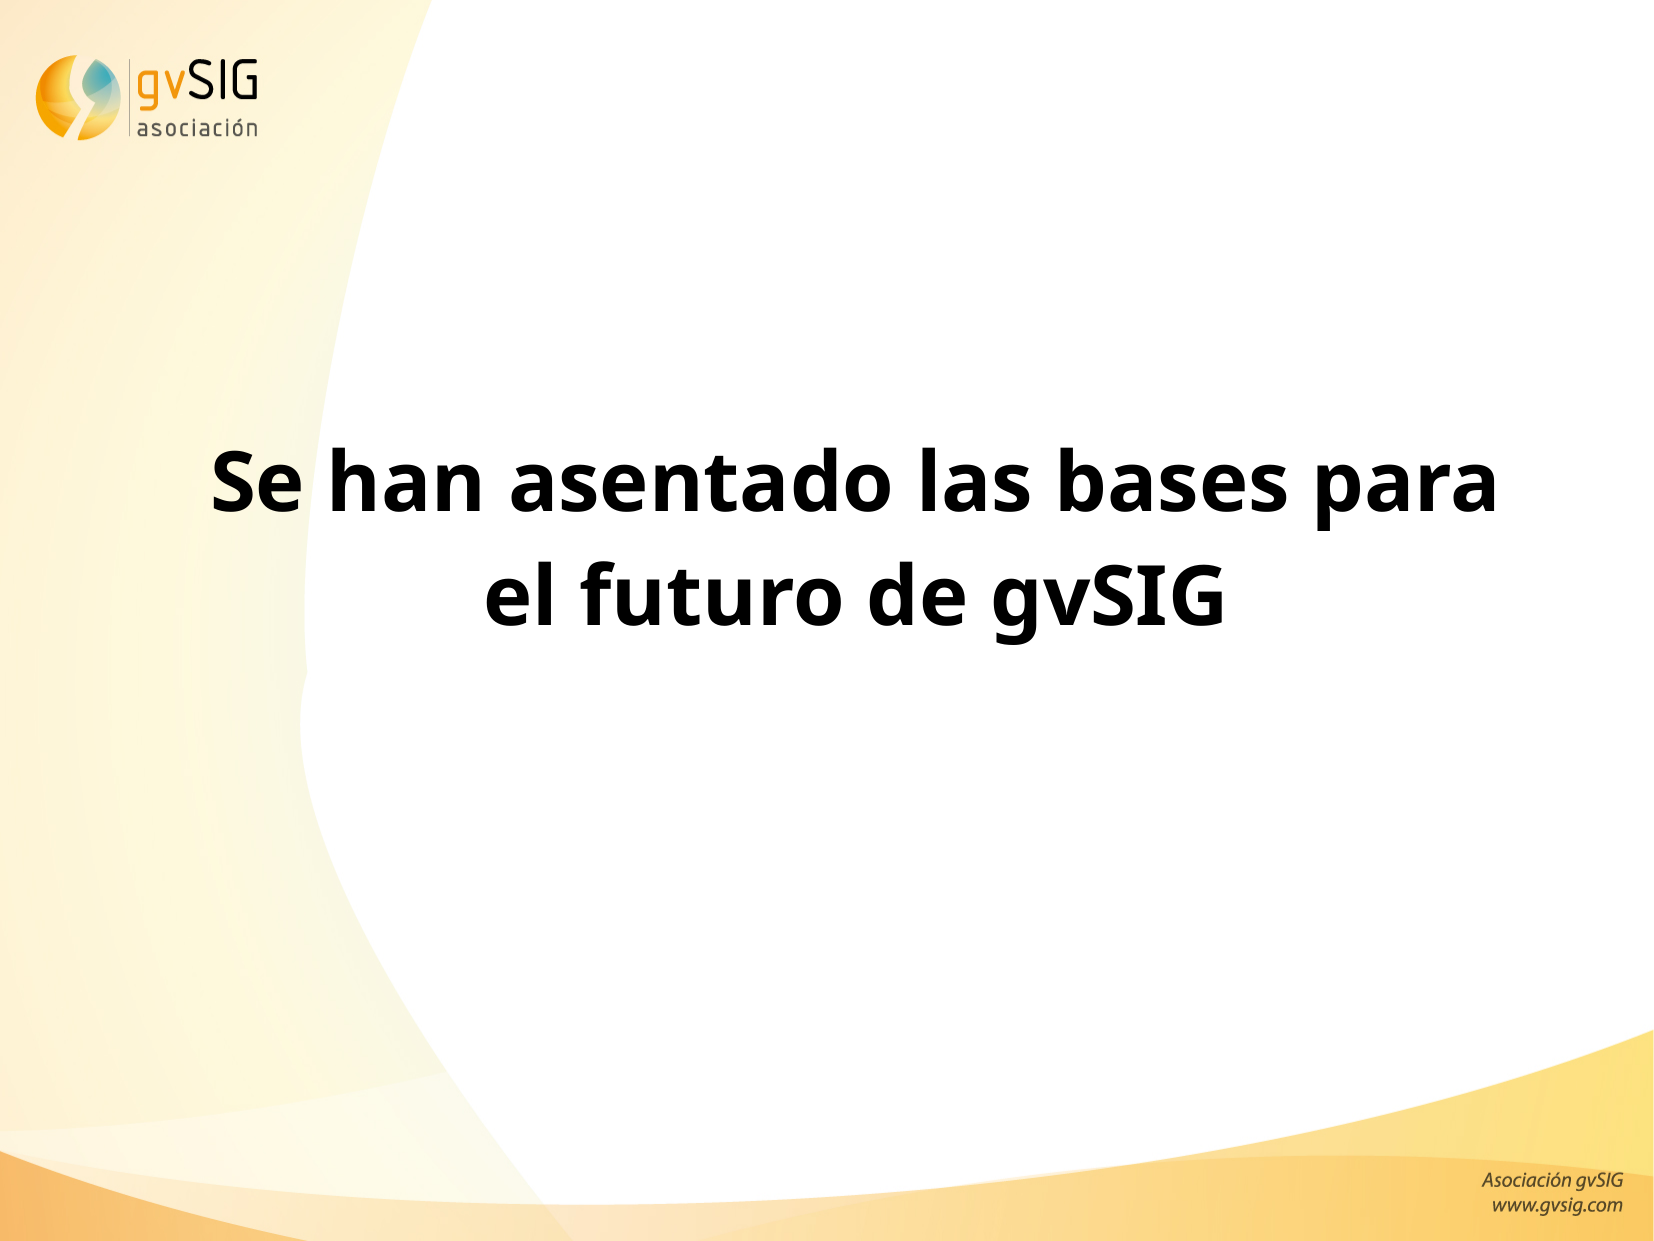

Se han asentado las bases para el futuro de gvSIG